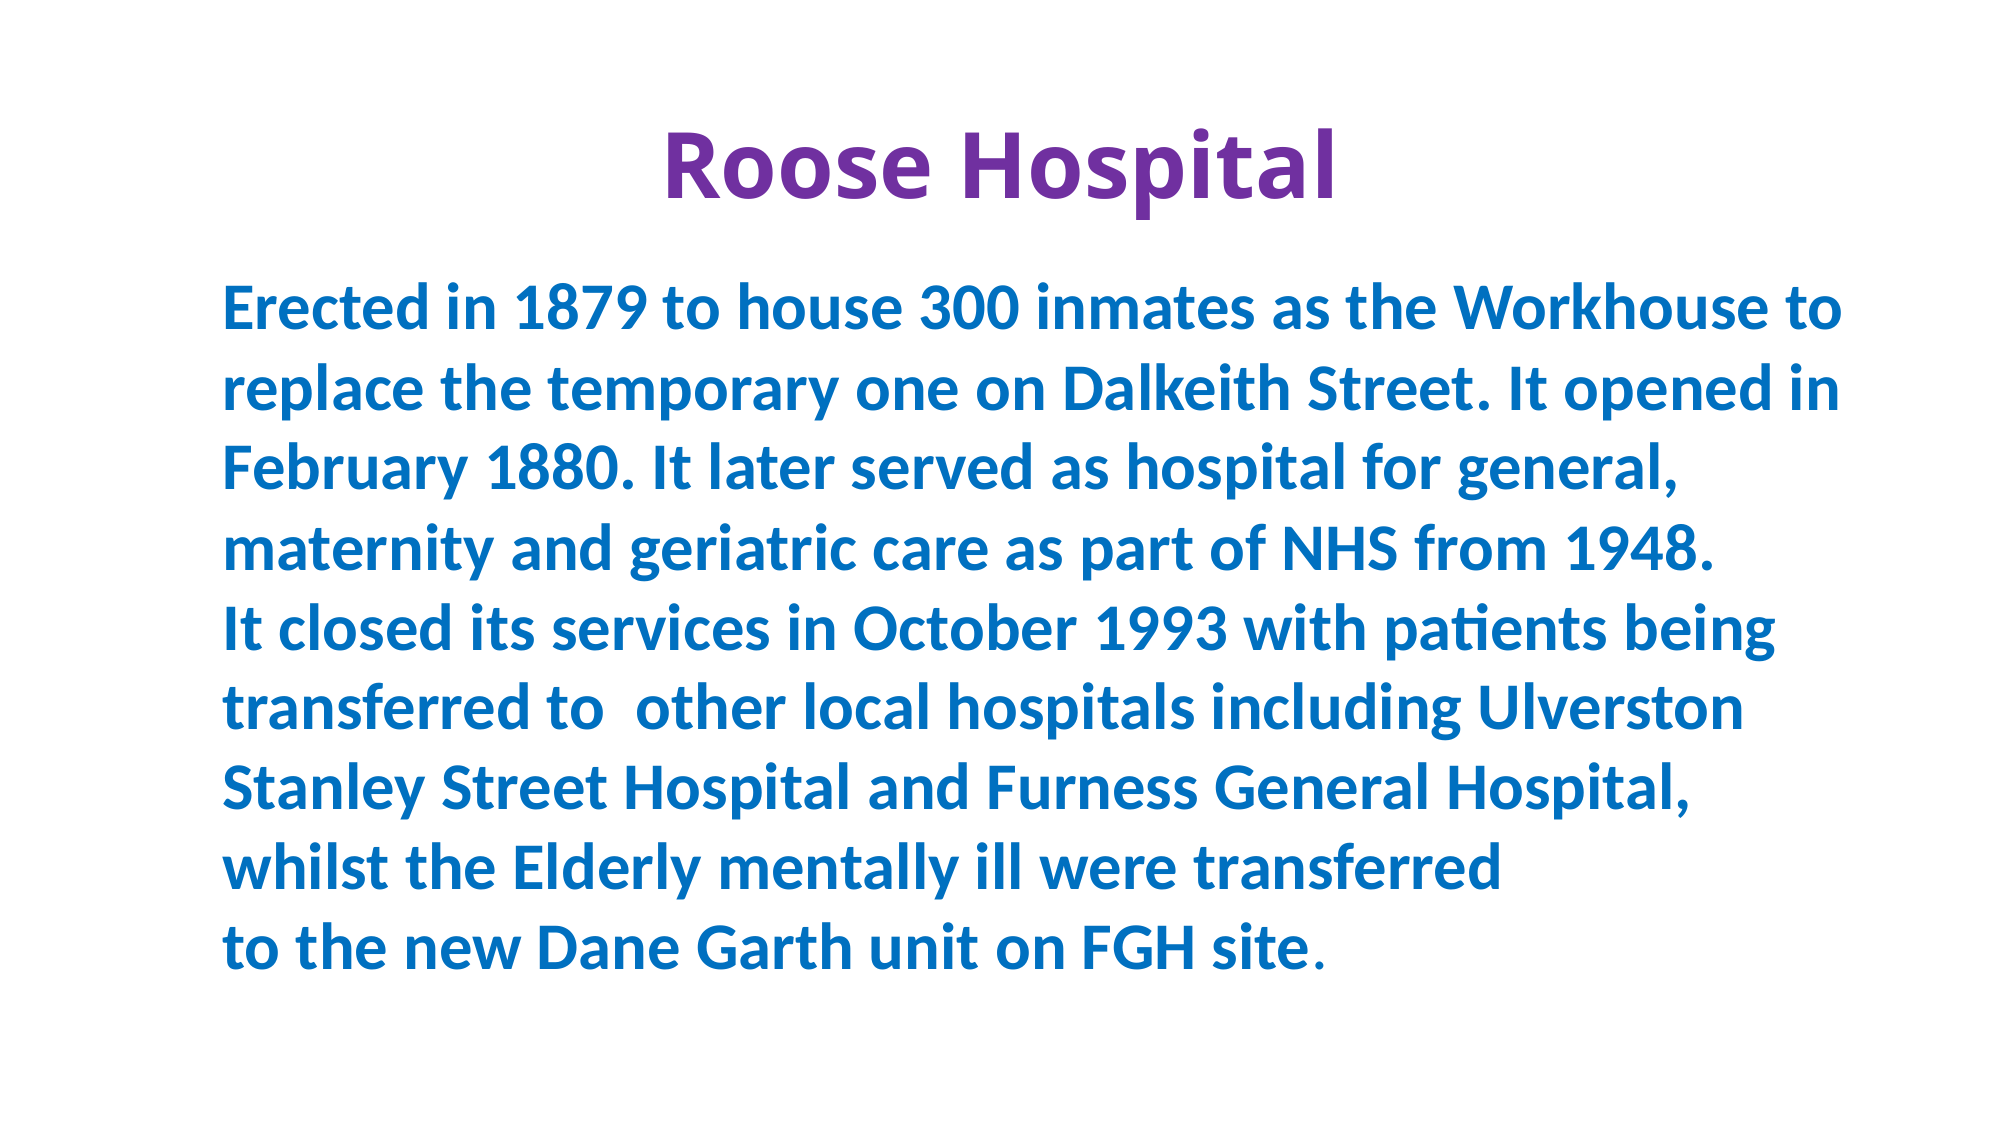

# Roose Hospital
Erected in 1879 to house 300 inmates as the Workhouse to
replace the temporary one on Dalkeith Street. It opened in
February 1880. It later served as hospital for general, maternity and geriatric care as part of NHS from 1948.
It closed its services in October 1993 with patients being
transferred to other local hospitals including Ulverston
Stanley Street Hospital and Furness General Hospital, whilst the Elderly mentally ill were transferred
to the new Dane Garth unit on FGH site.